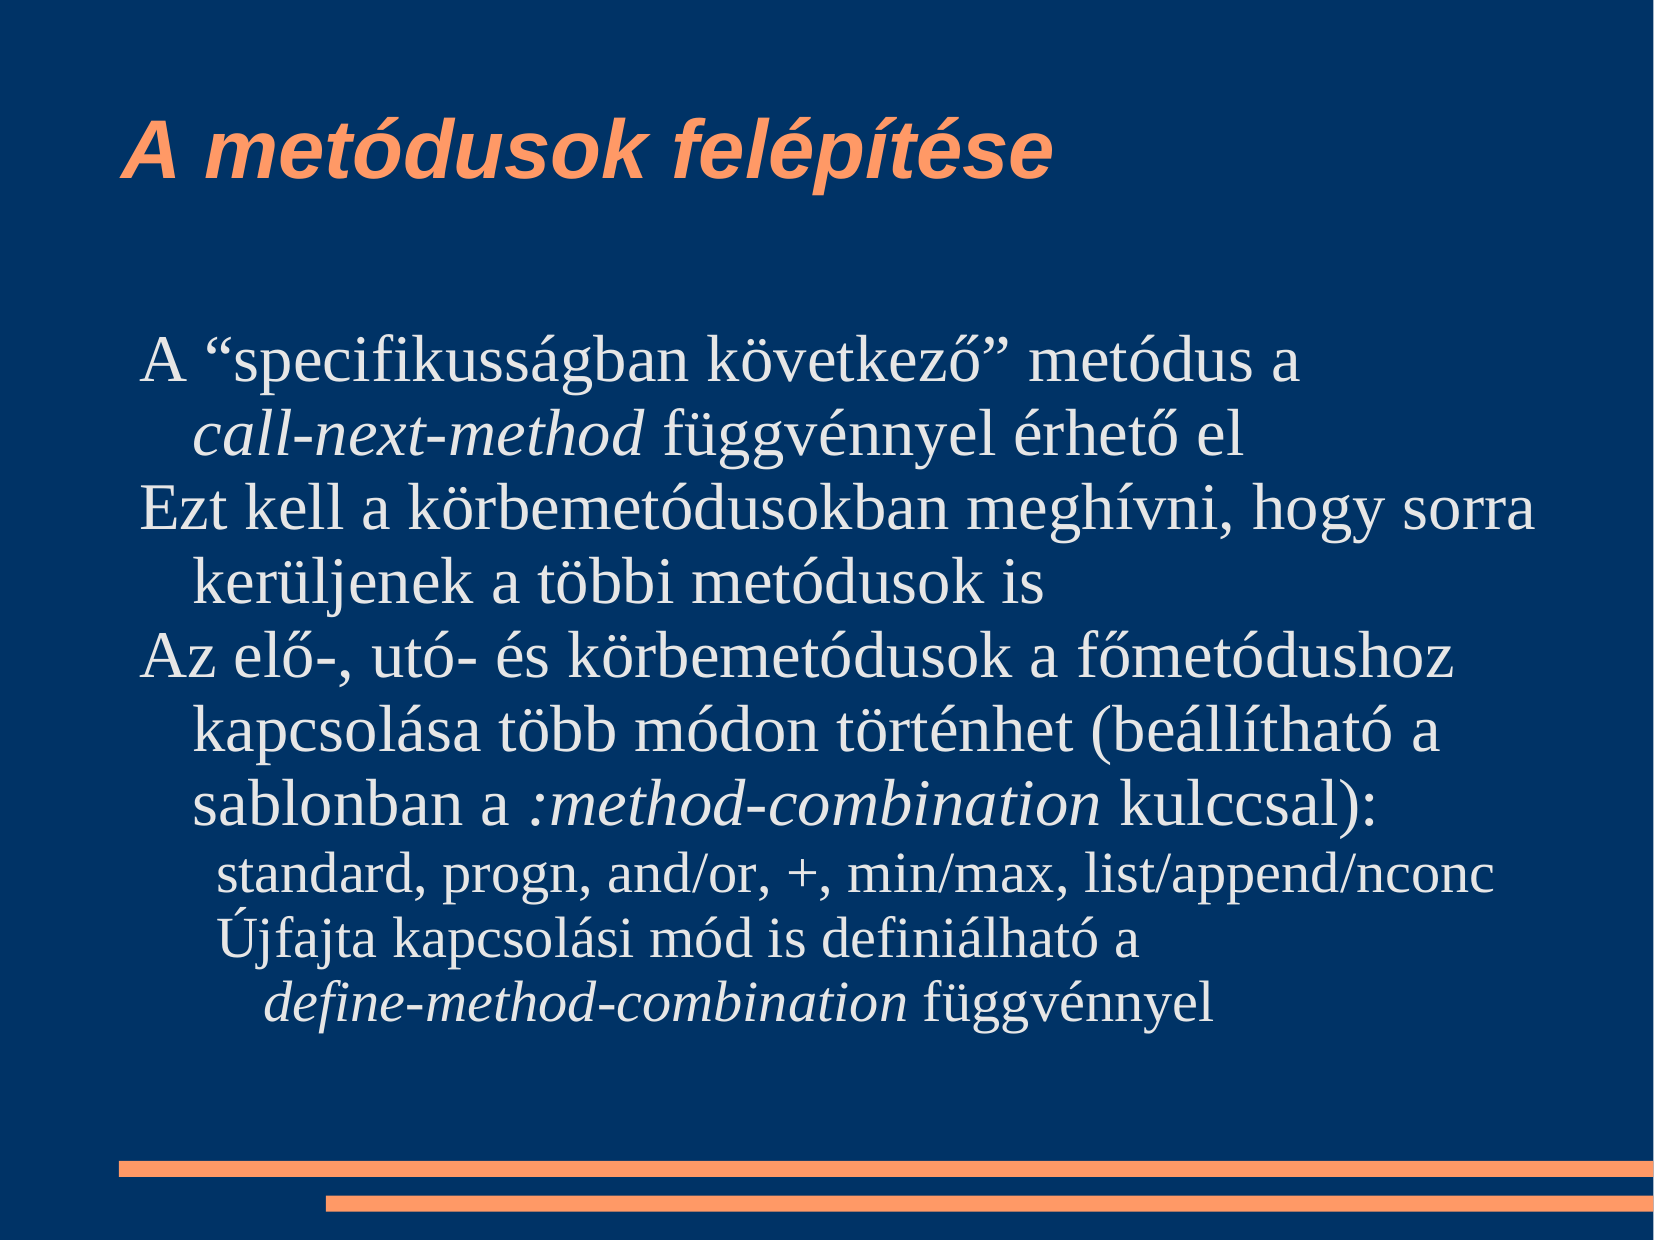

# A metódusok felépítése
A “specifikusságban következő” metódus a
call-next-method függvénnyel érhető el
Ezt kell a körbemetódusokban meghívni, hogy sorra kerüljenek a többi metódusok is
Az elő-, utó- és körbemetódusok a főmetódushoz kapcsolása több módon történhet (beállítható a sablonban a :method-combination kulccsal):
standard, progn, and/or, +, min/max, list/append/nconc
Újfajta kapcsolási mód is definiálható a
define-method-combination függvénnyel